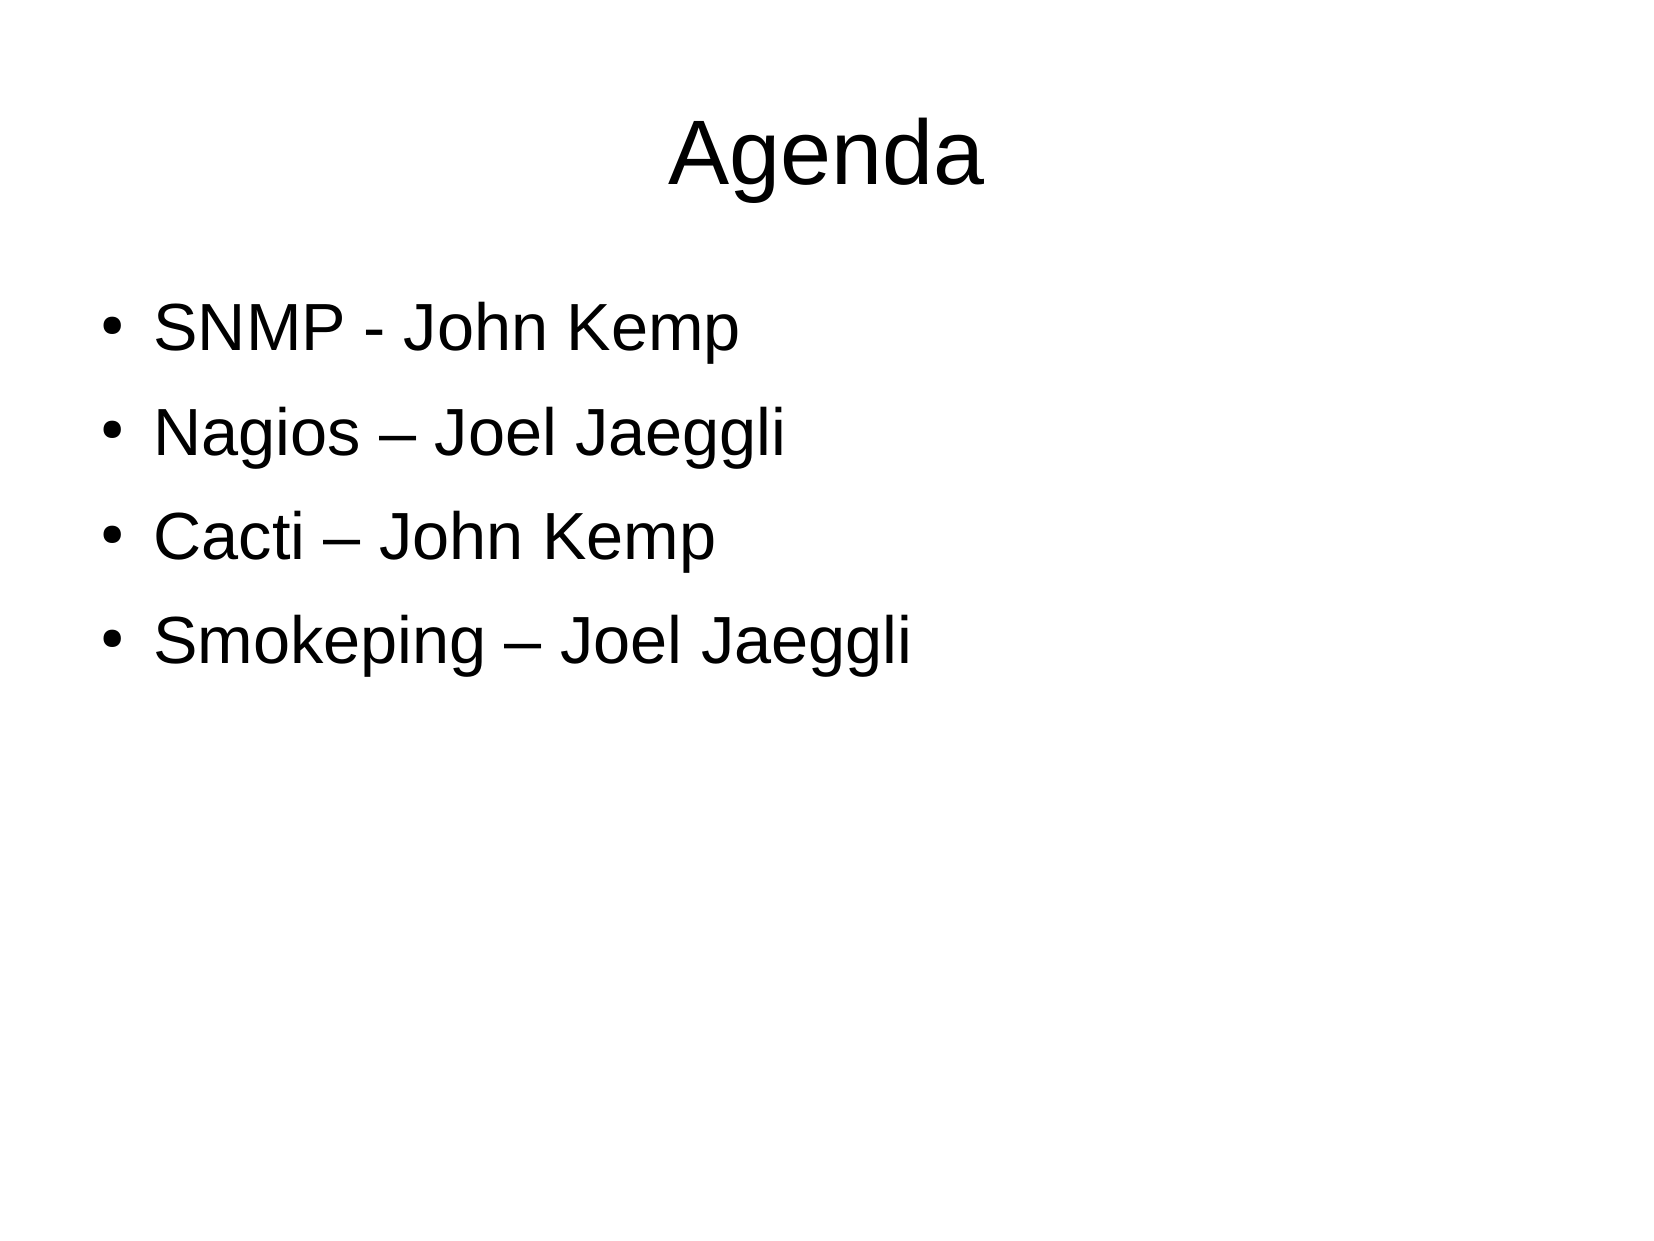

# Agenda
SNMP - John Kemp
Nagios – Joel Jaeggli
Cacti – John Kemp
Smokeping – Joel Jaeggli